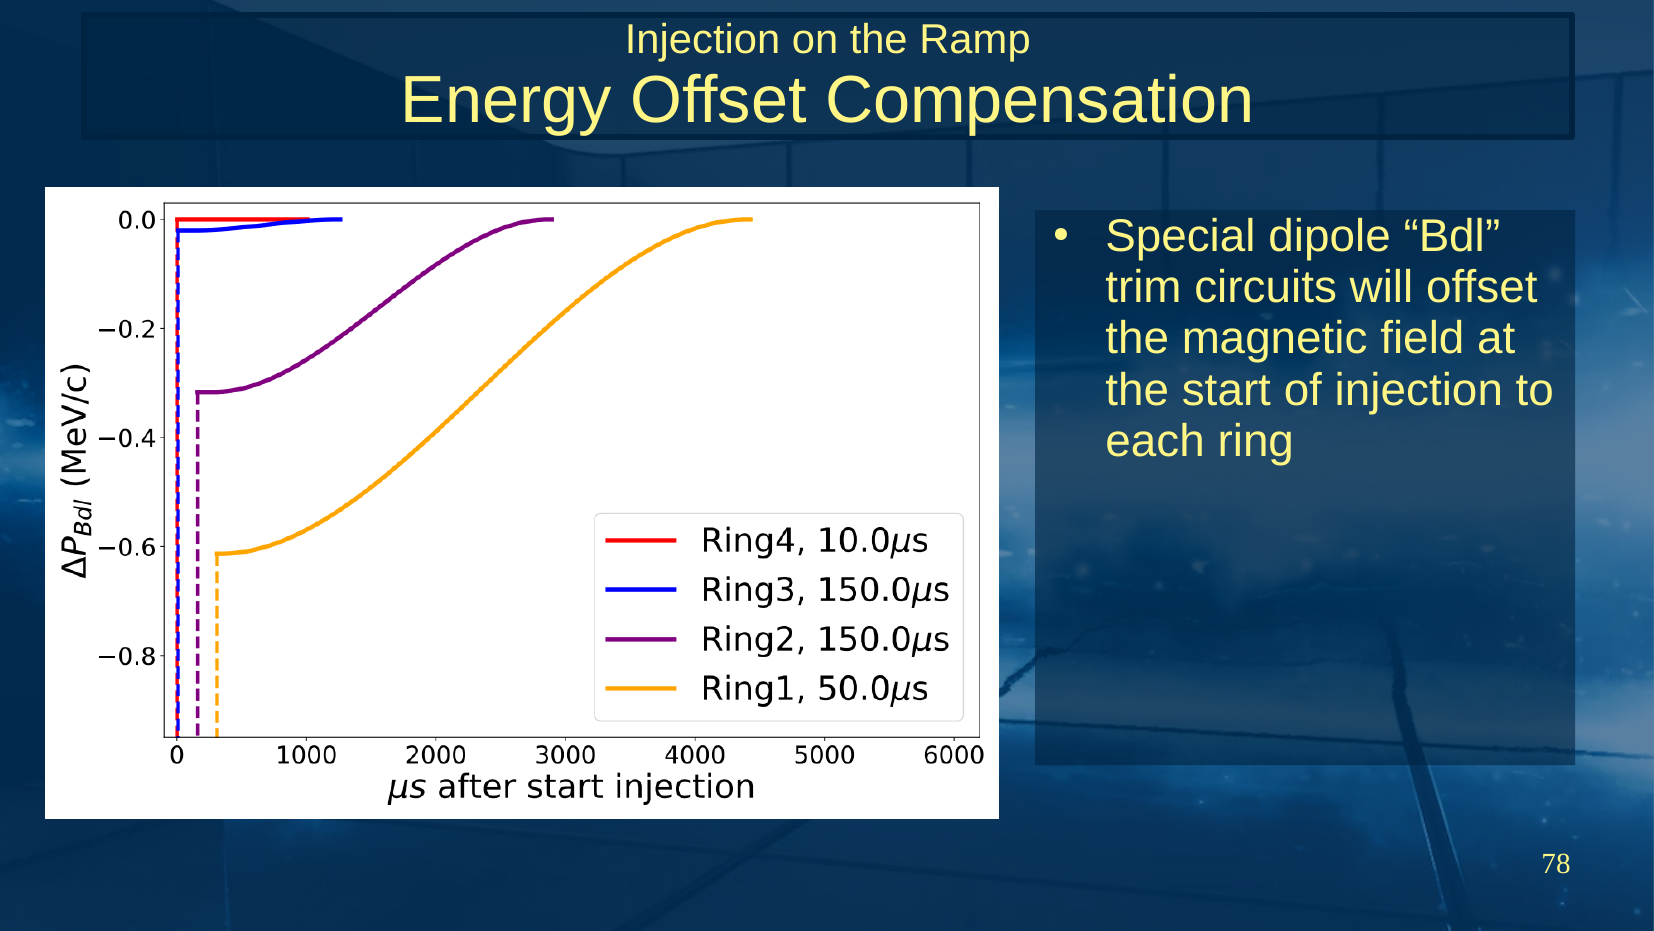

# Injection on the Ramp Energy Offset Compensation
Special dipole “Bdl” trim circuits will offset the magnetic field at the start of injection to each ring
78